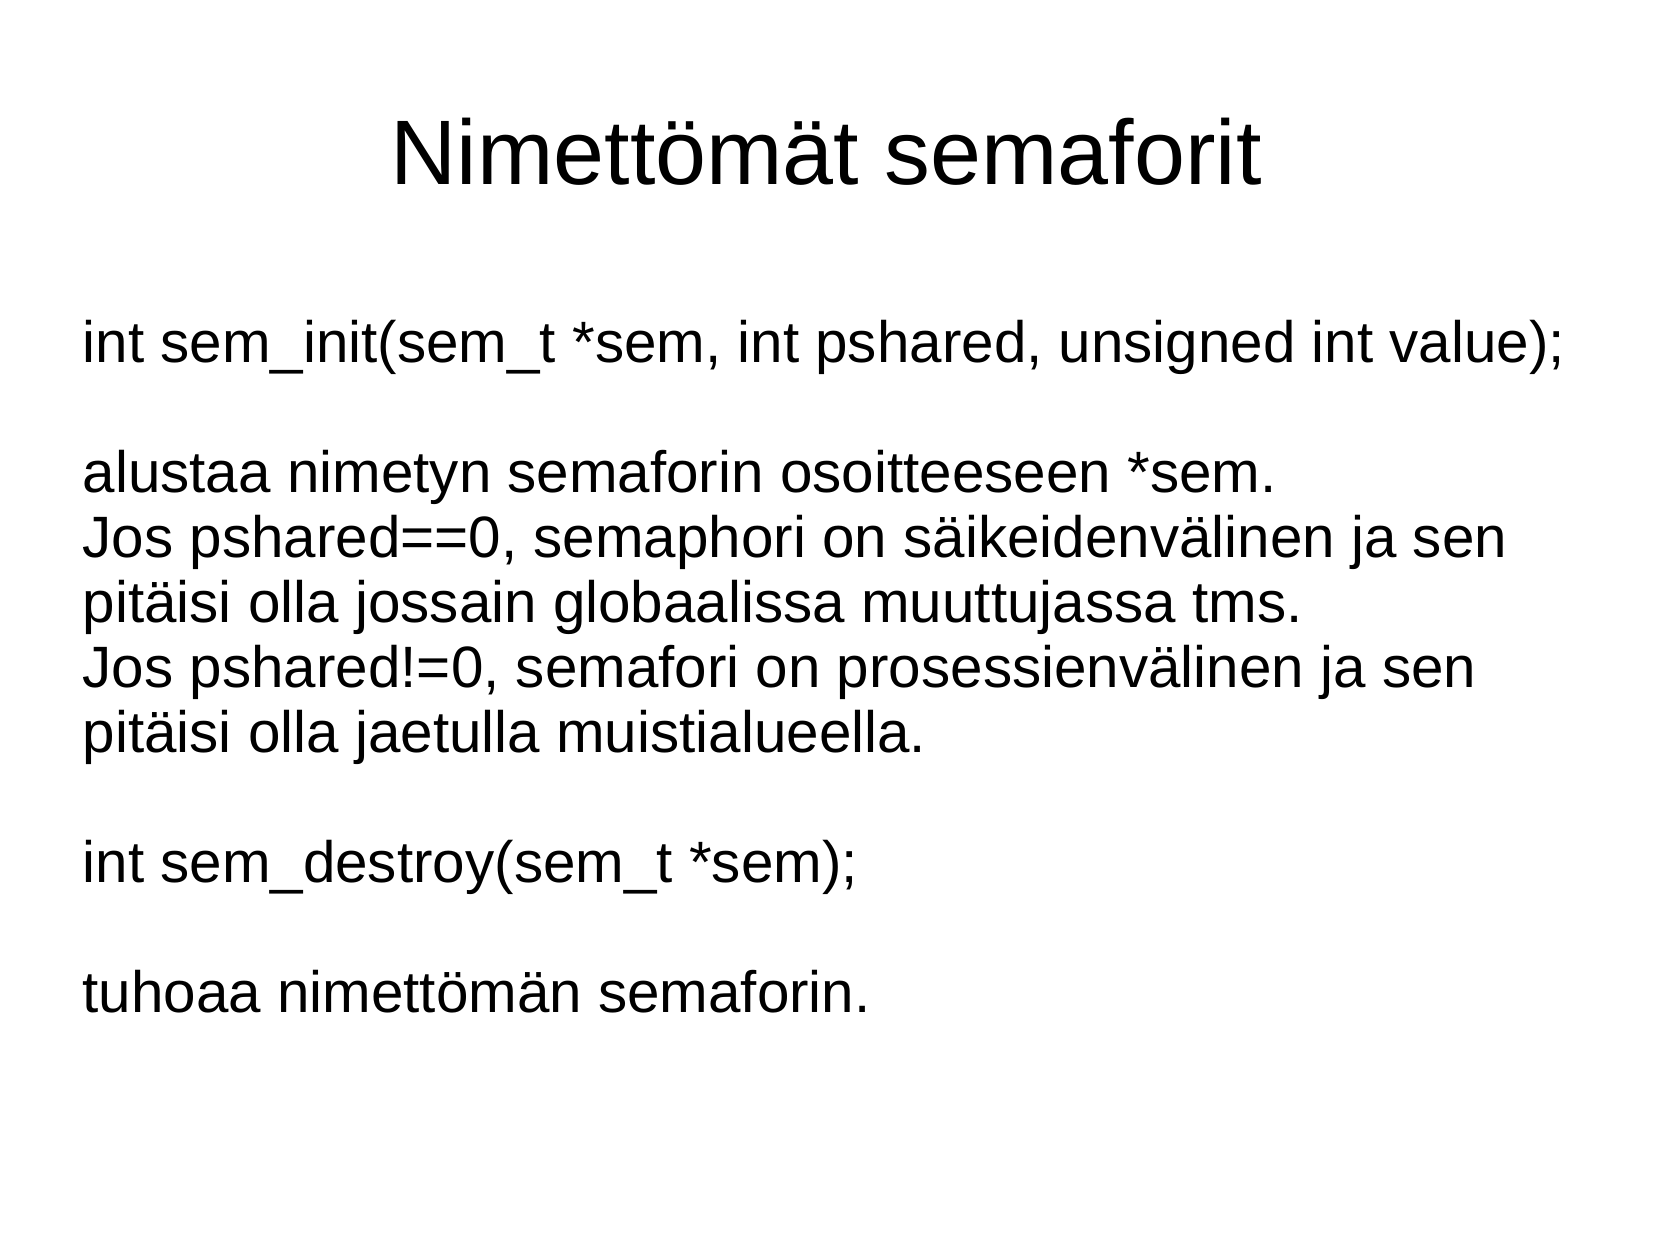

# Nimettömät semaforit
int sem_init(sem_t *sem, int pshared, unsigned int value);
alustaa nimetyn semaforin osoitteeseen *sem.
Jos pshared==0, semaphori on säikeidenvälinen ja sen pitäisi olla jossain globaalissa muuttujassa tms.
Jos pshared!=0, semafori on prosessienvälinen ja sen pitäisi olla jaetulla muistialueella.
int sem_destroy(sem_t *sem);
tuhoaa nimettömän semaforin.